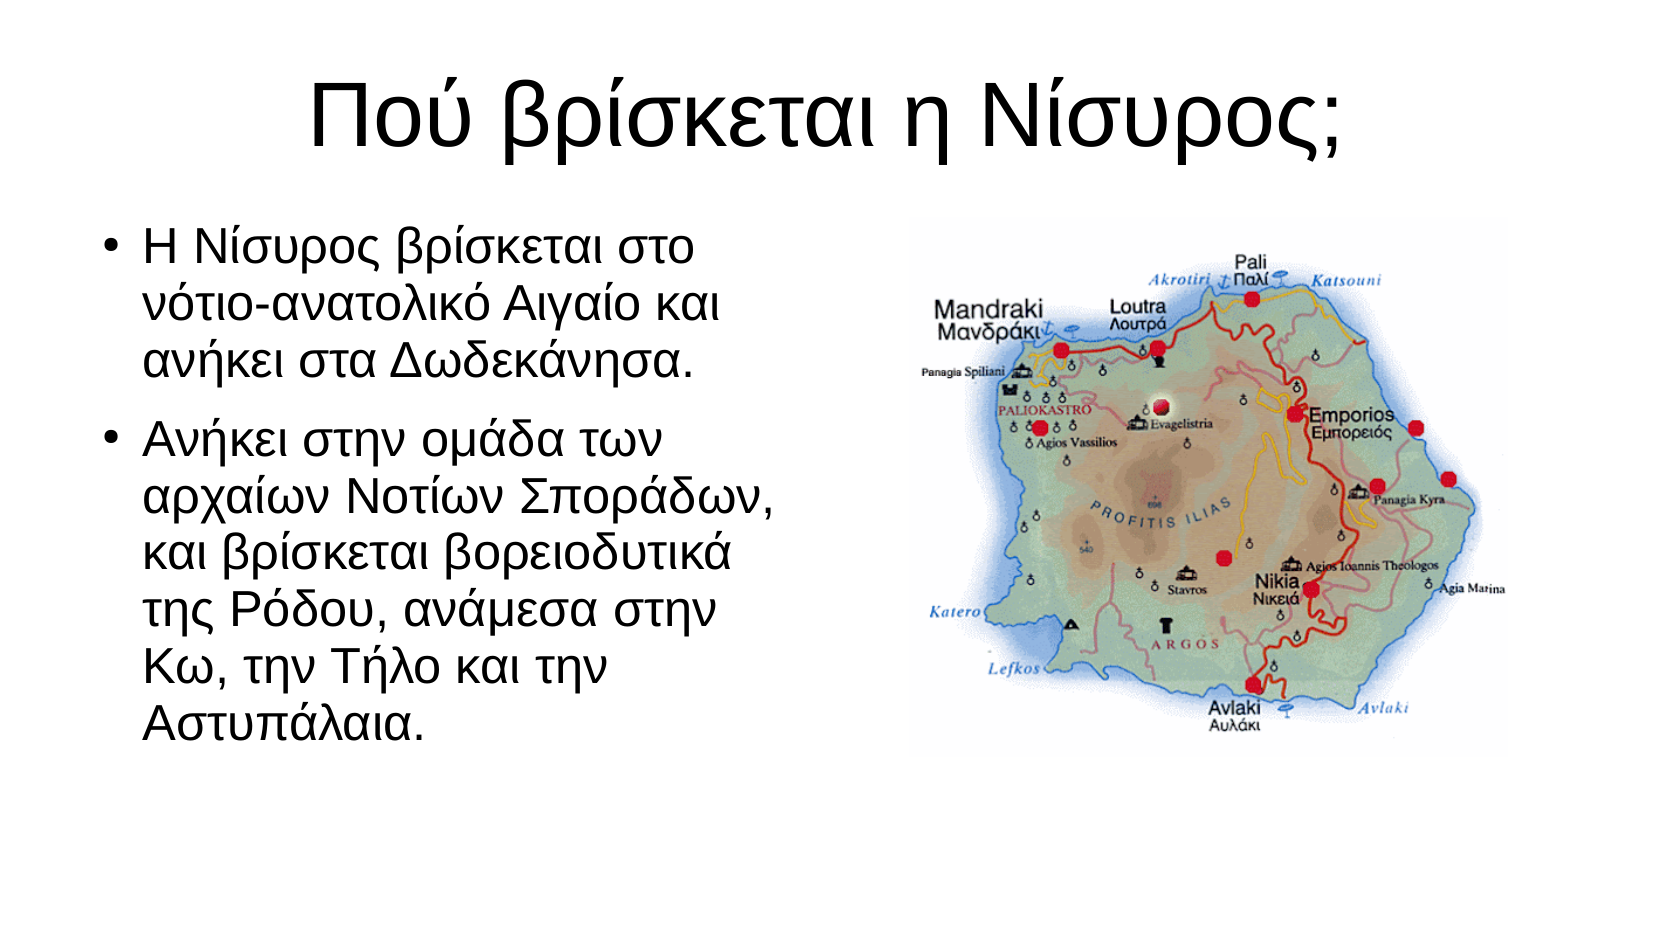

# Πού βρίσκεται η Νίσυρος;
Η Νίσυρος βρίσκεται στο νότιο-ανατολικό Αιγαίο και ανήκει στα Δωδεκάνησα.
Ανήκει στην ομάδα των αρχαίων Νοτίων Σποράδων, και βρίσκεται βορειοδυτικά της Ρόδου, ανάμεσα στην Κω, την Τήλο και την Αστυπάλαια.